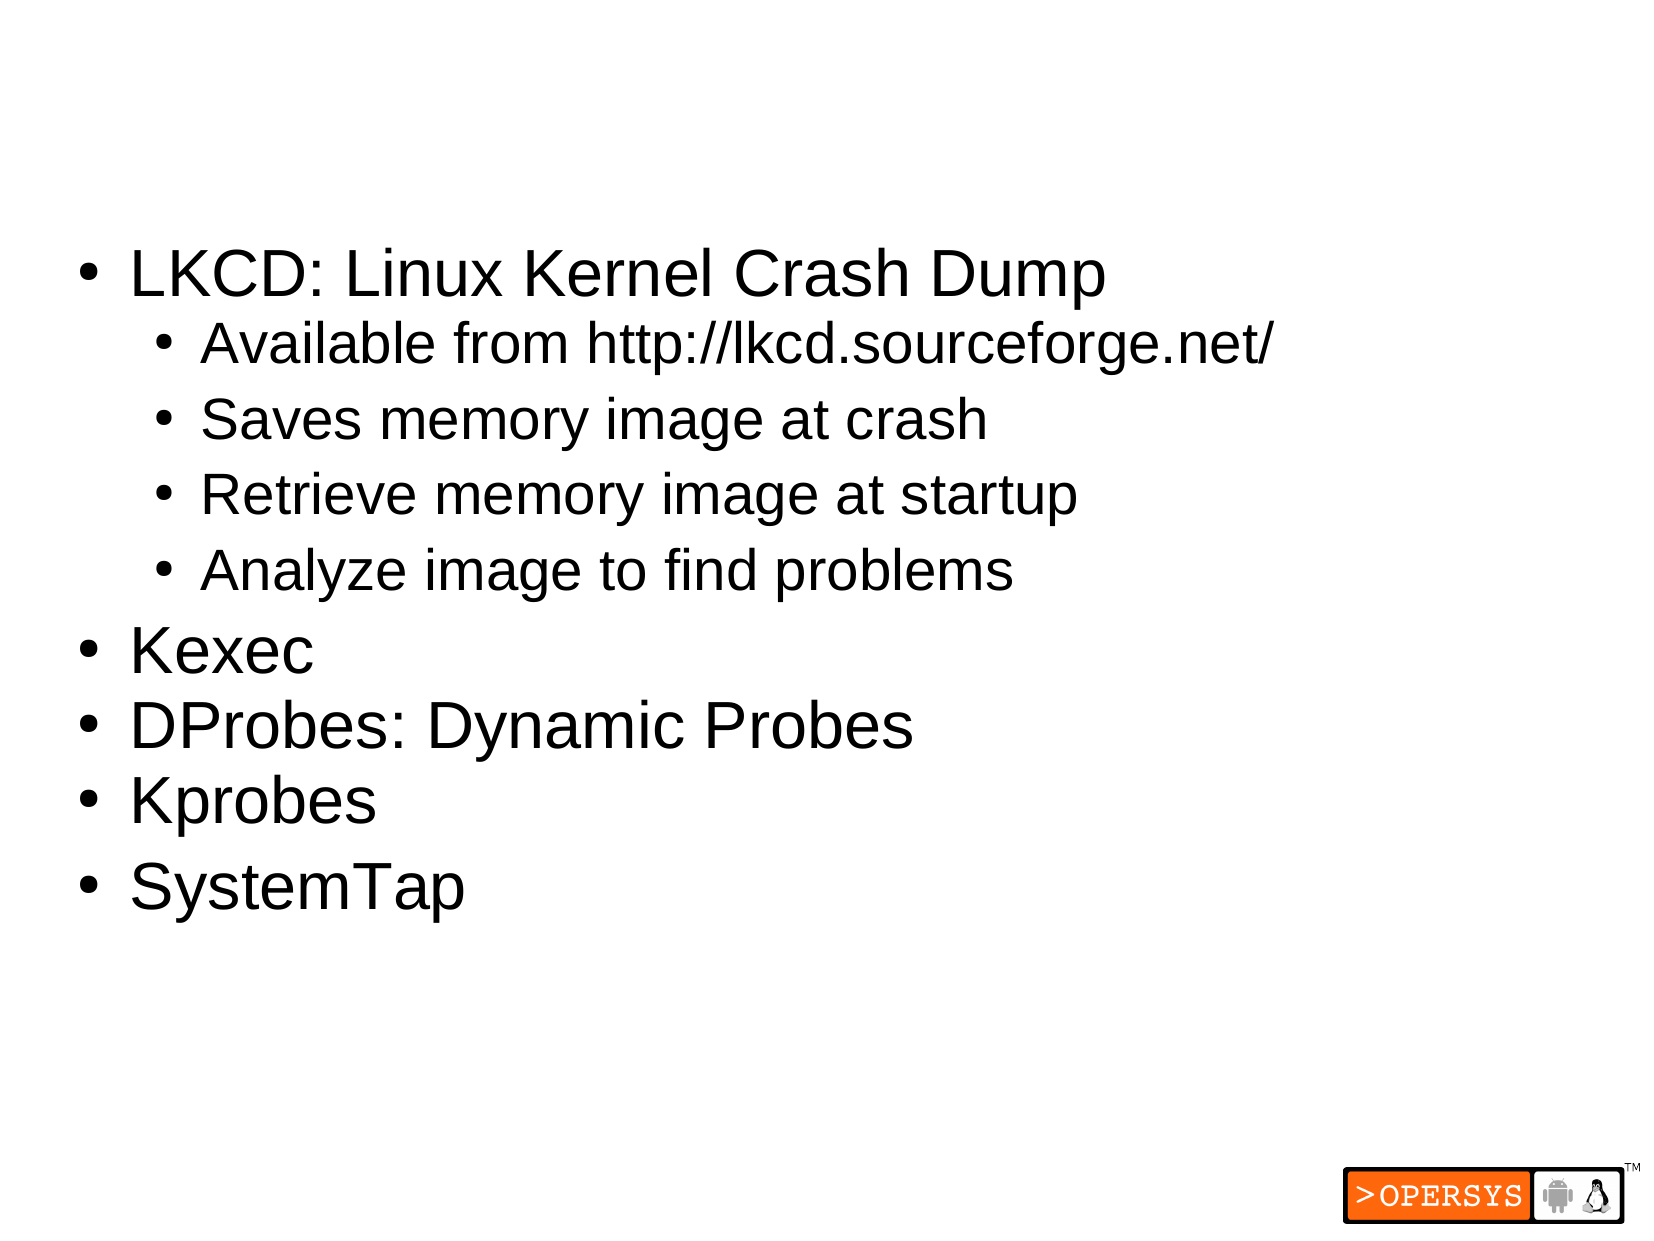

# LKCD: Linux Kernel Crash Dump
Available from http://lkcd.sourceforge.net/
Saves memory image at crash
Retrieve memory image at startup
Analyze image to find problems
Kexec
DProbes: Dynamic Probes
Kprobes
SystemTap